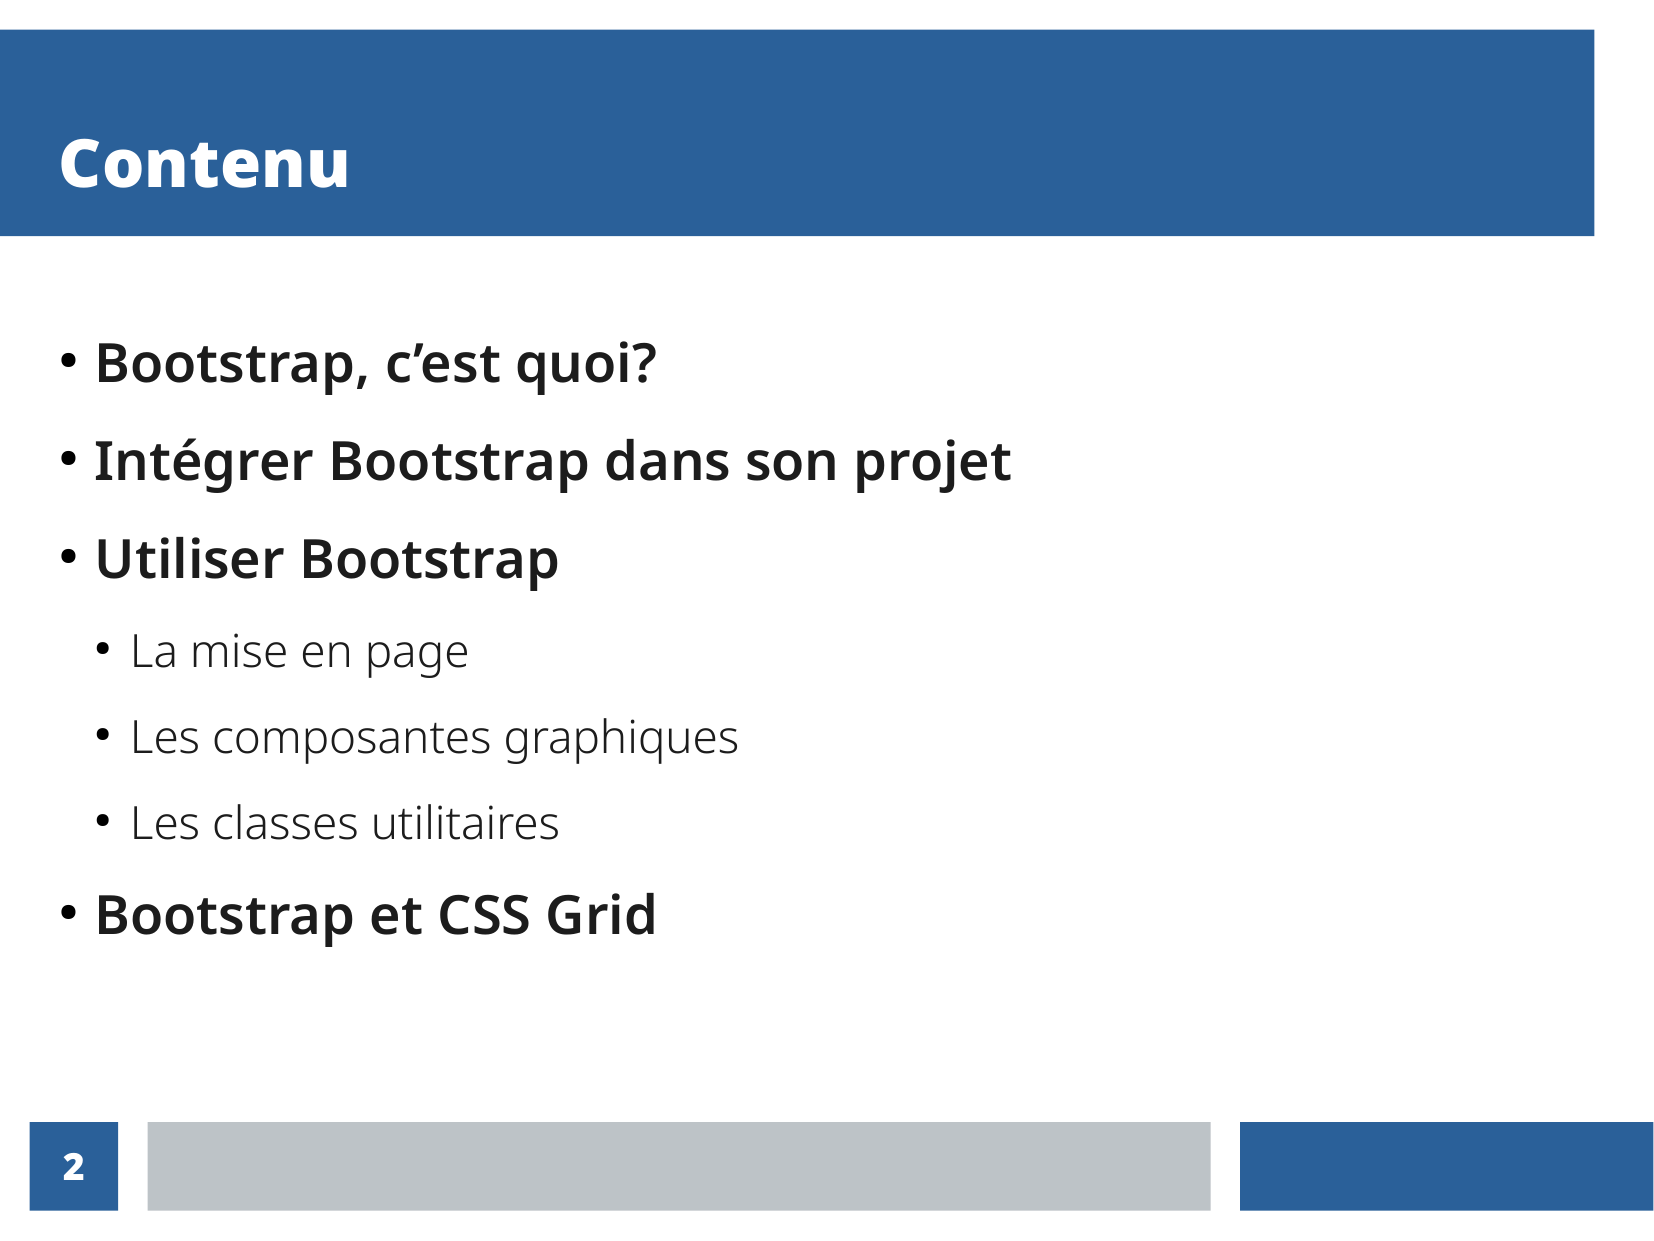

# Contenu
Bootstrap, c’est quoi?
Intégrer Bootstrap dans son projet
Utiliser Bootstrap
La mise en page
Les composantes graphiques
Les classes utilitaires
Bootstrap et CSS Grid
2